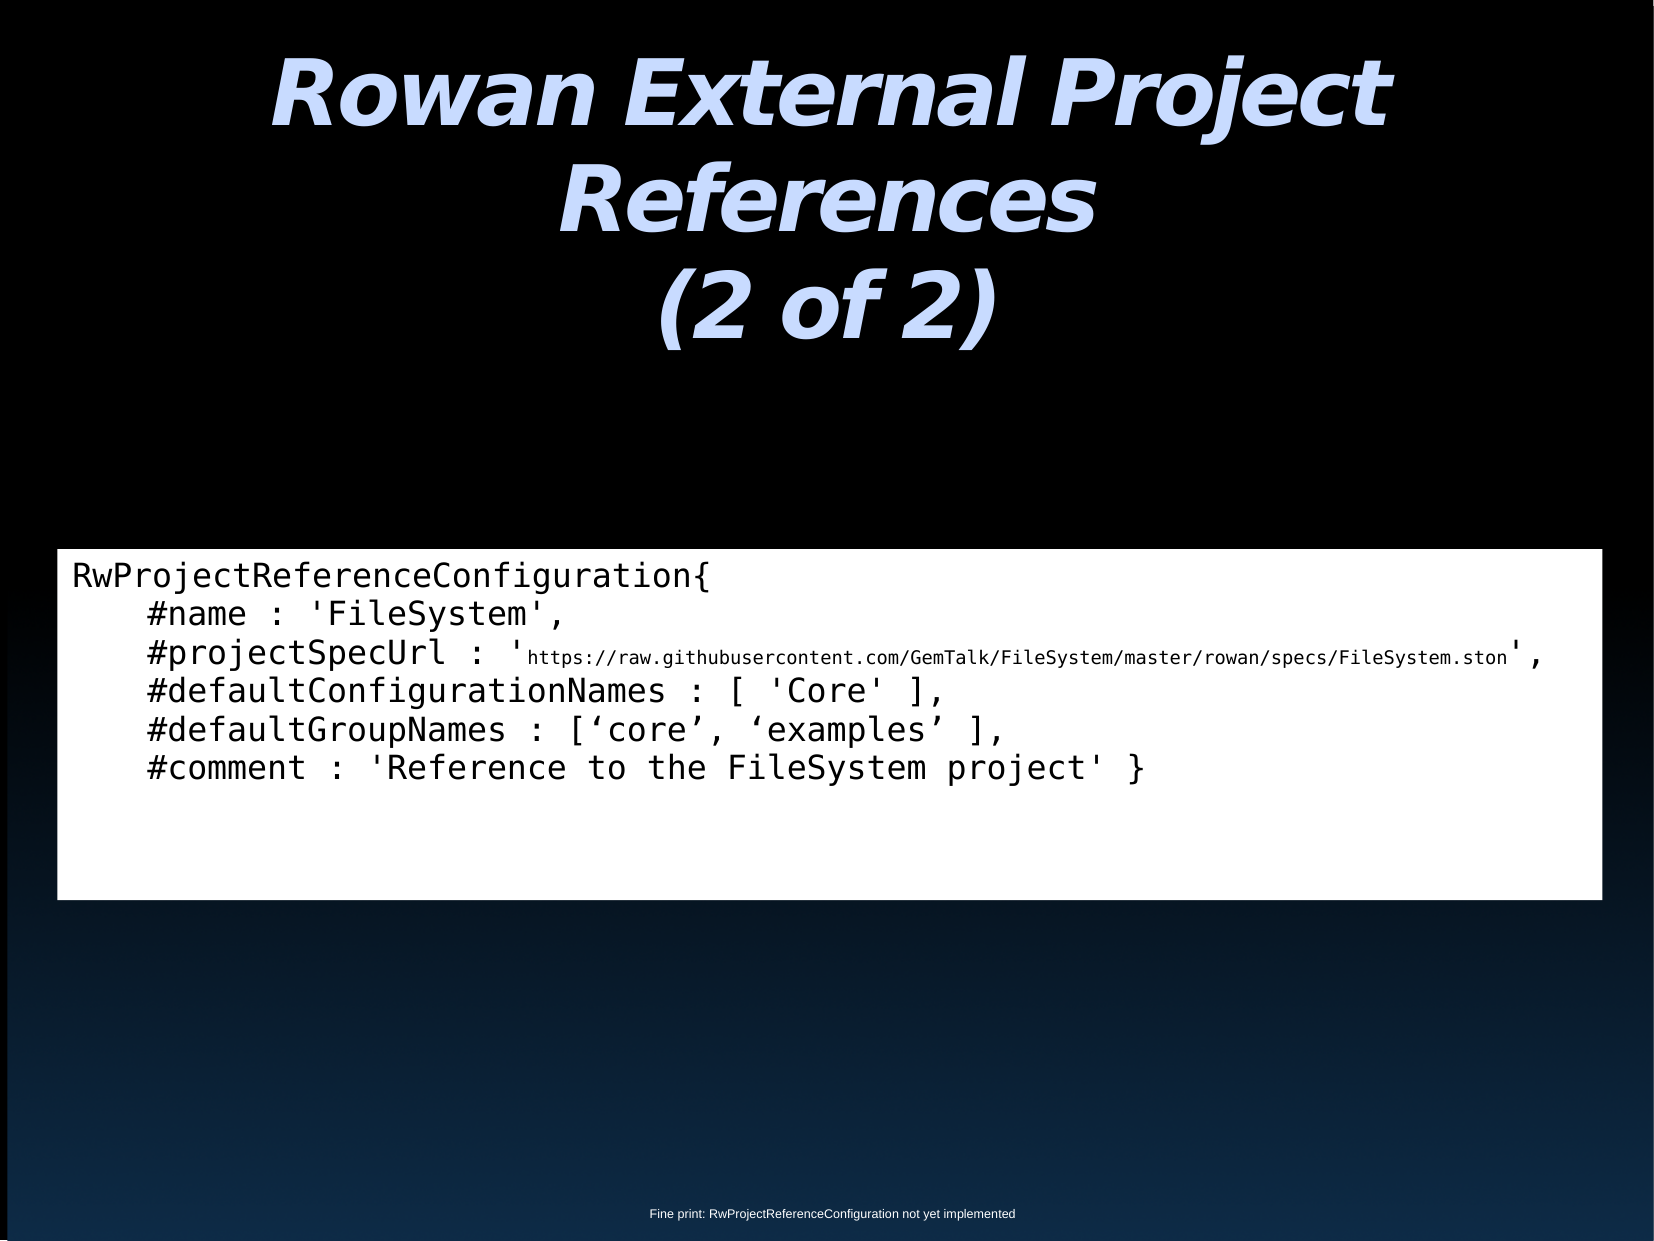

# Rowan External Project References (2 of 2)
RwProjectReferenceConfiguration{
	#name : 'FileSystem',
	#projectSpecUrl : 'https://raw.githubusercontent.com/GemTalk/FileSystem/master/rowan/specs/FileSystem.ston',
	#defaultConfigurationNames : [ 'Core' ],
	#defaultGroupNames : [‘core’, ‘examples’ ],
	#comment : 'Reference to the FileSystem project' }
Fine print: RwProjectReferenceConfiguration not yet implemented